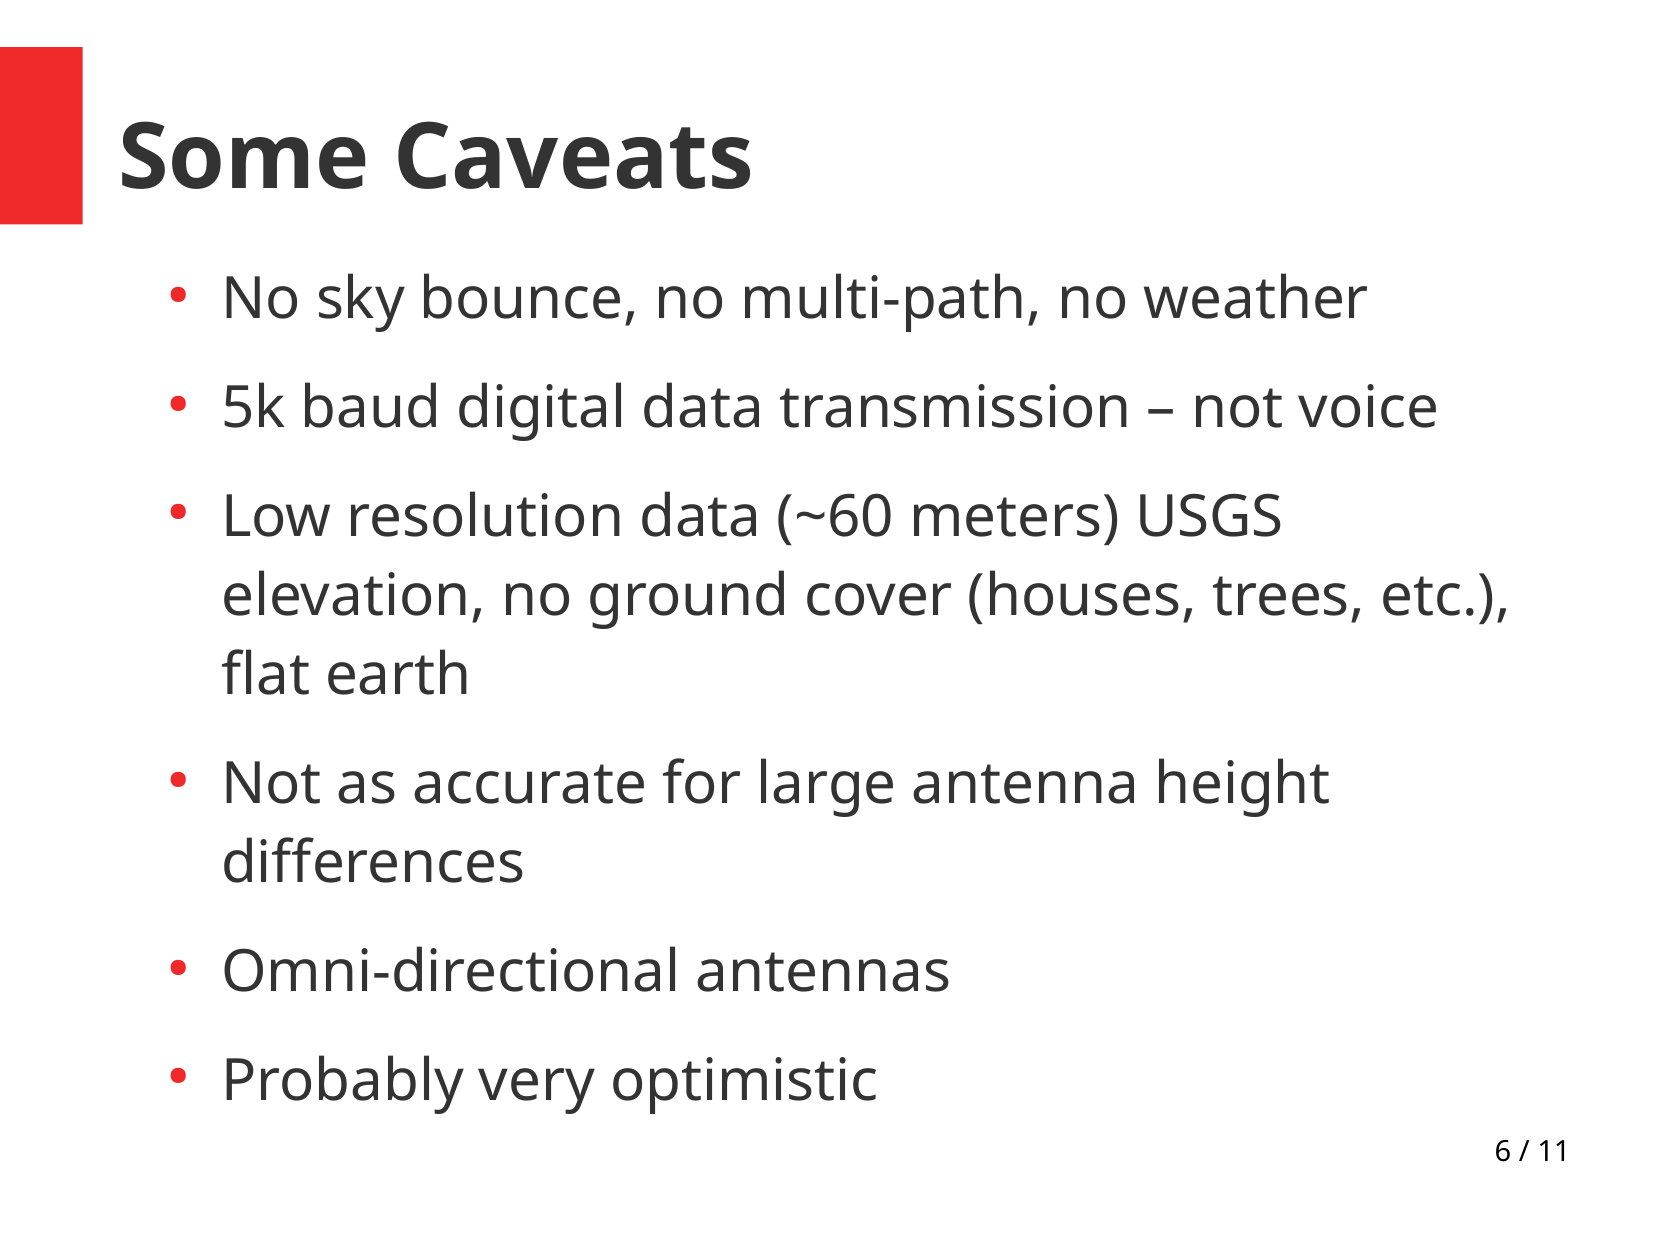

# Some Caveats
No sky bounce, no multi-path, no weather
5k baud digital data transmission – not voice
Low resolution data (~60 meters) USGS elevation, no ground cover (houses, trees, etc.), flat earth
Not as accurate for large antenna height differences
Omni-directional antennas
Probably very optimistic
6